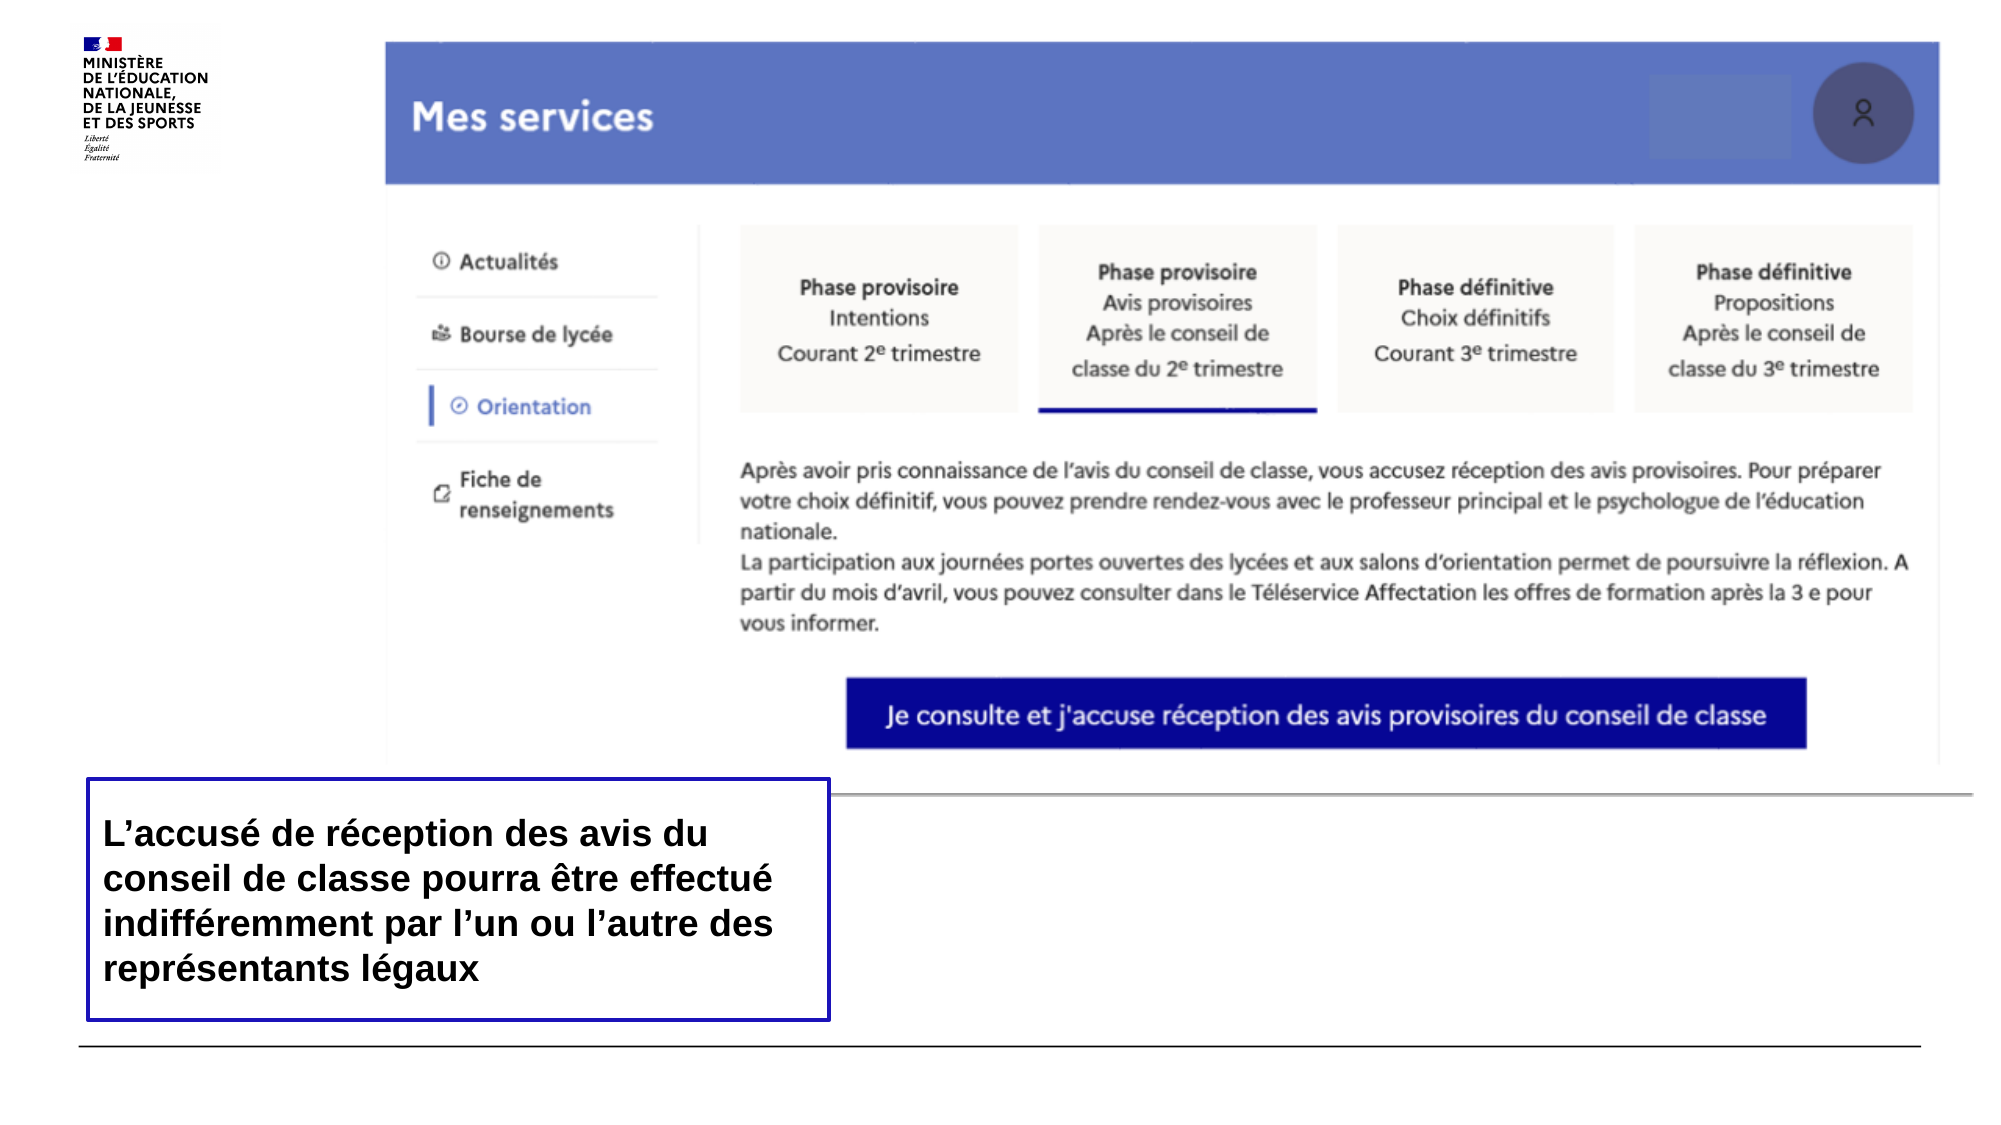

L’accusé de réception des avis du conseil de classe pourra être effectué indifféremment par l’un ou l’autre des représentants légaux.